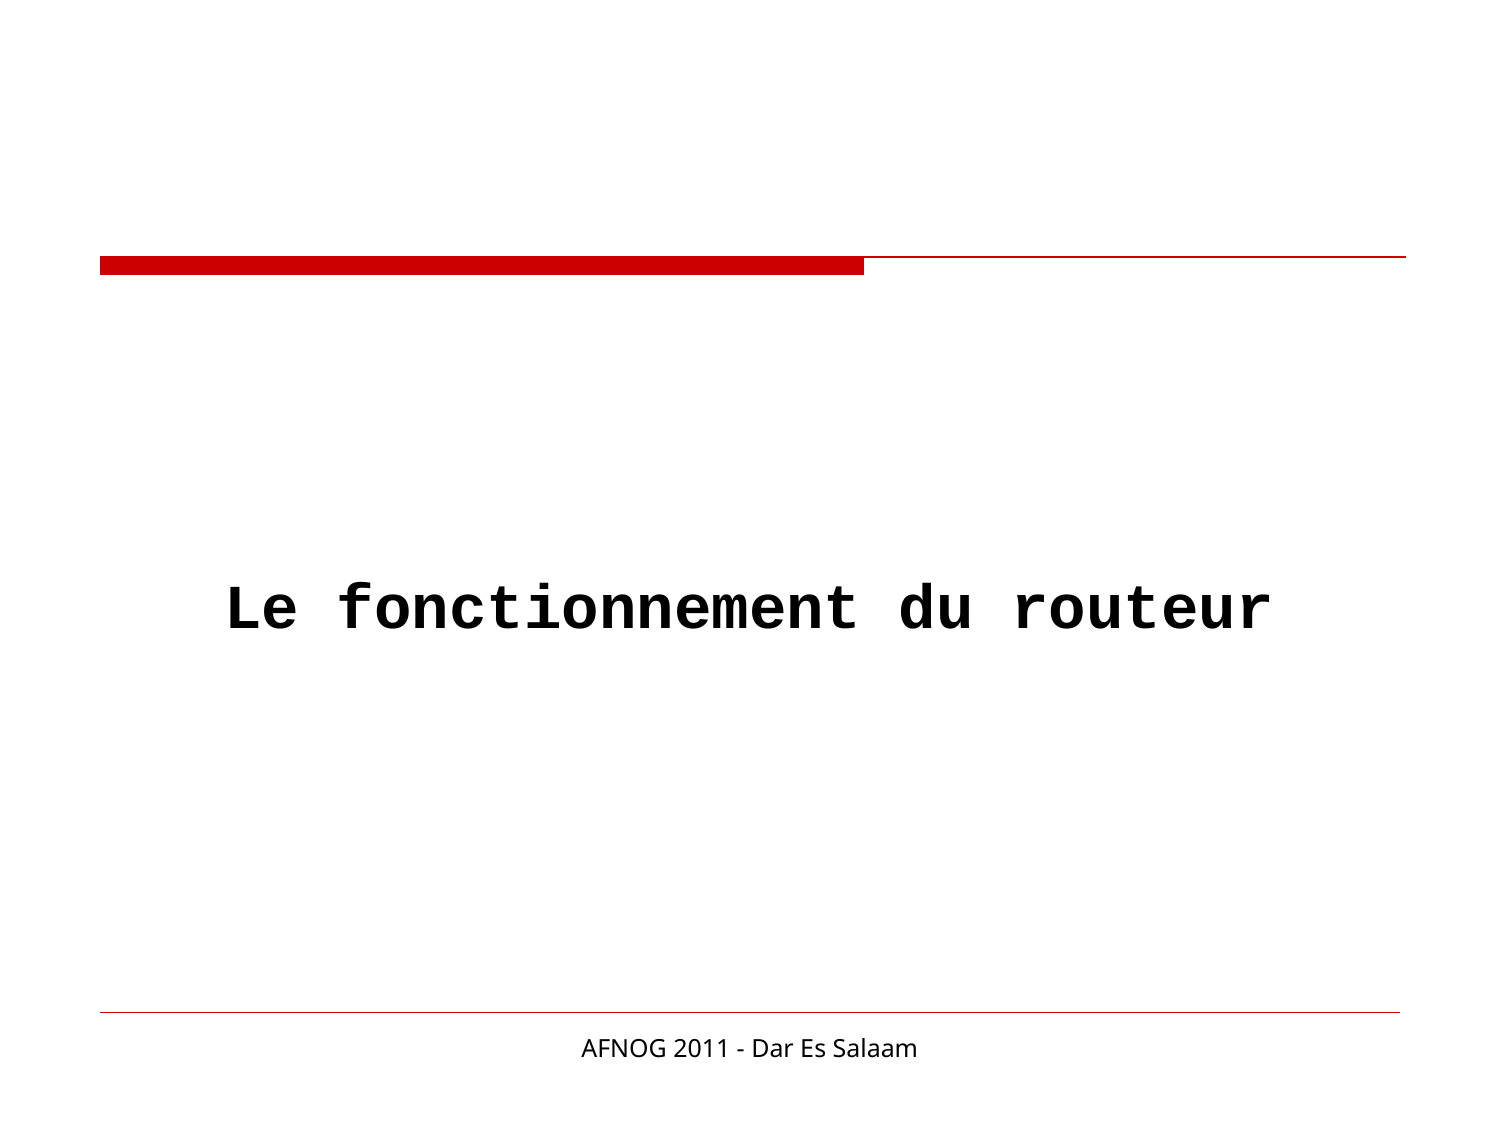

# Le fonctionnement du routeur
AFNOG 2011 - Dar Es Salaam